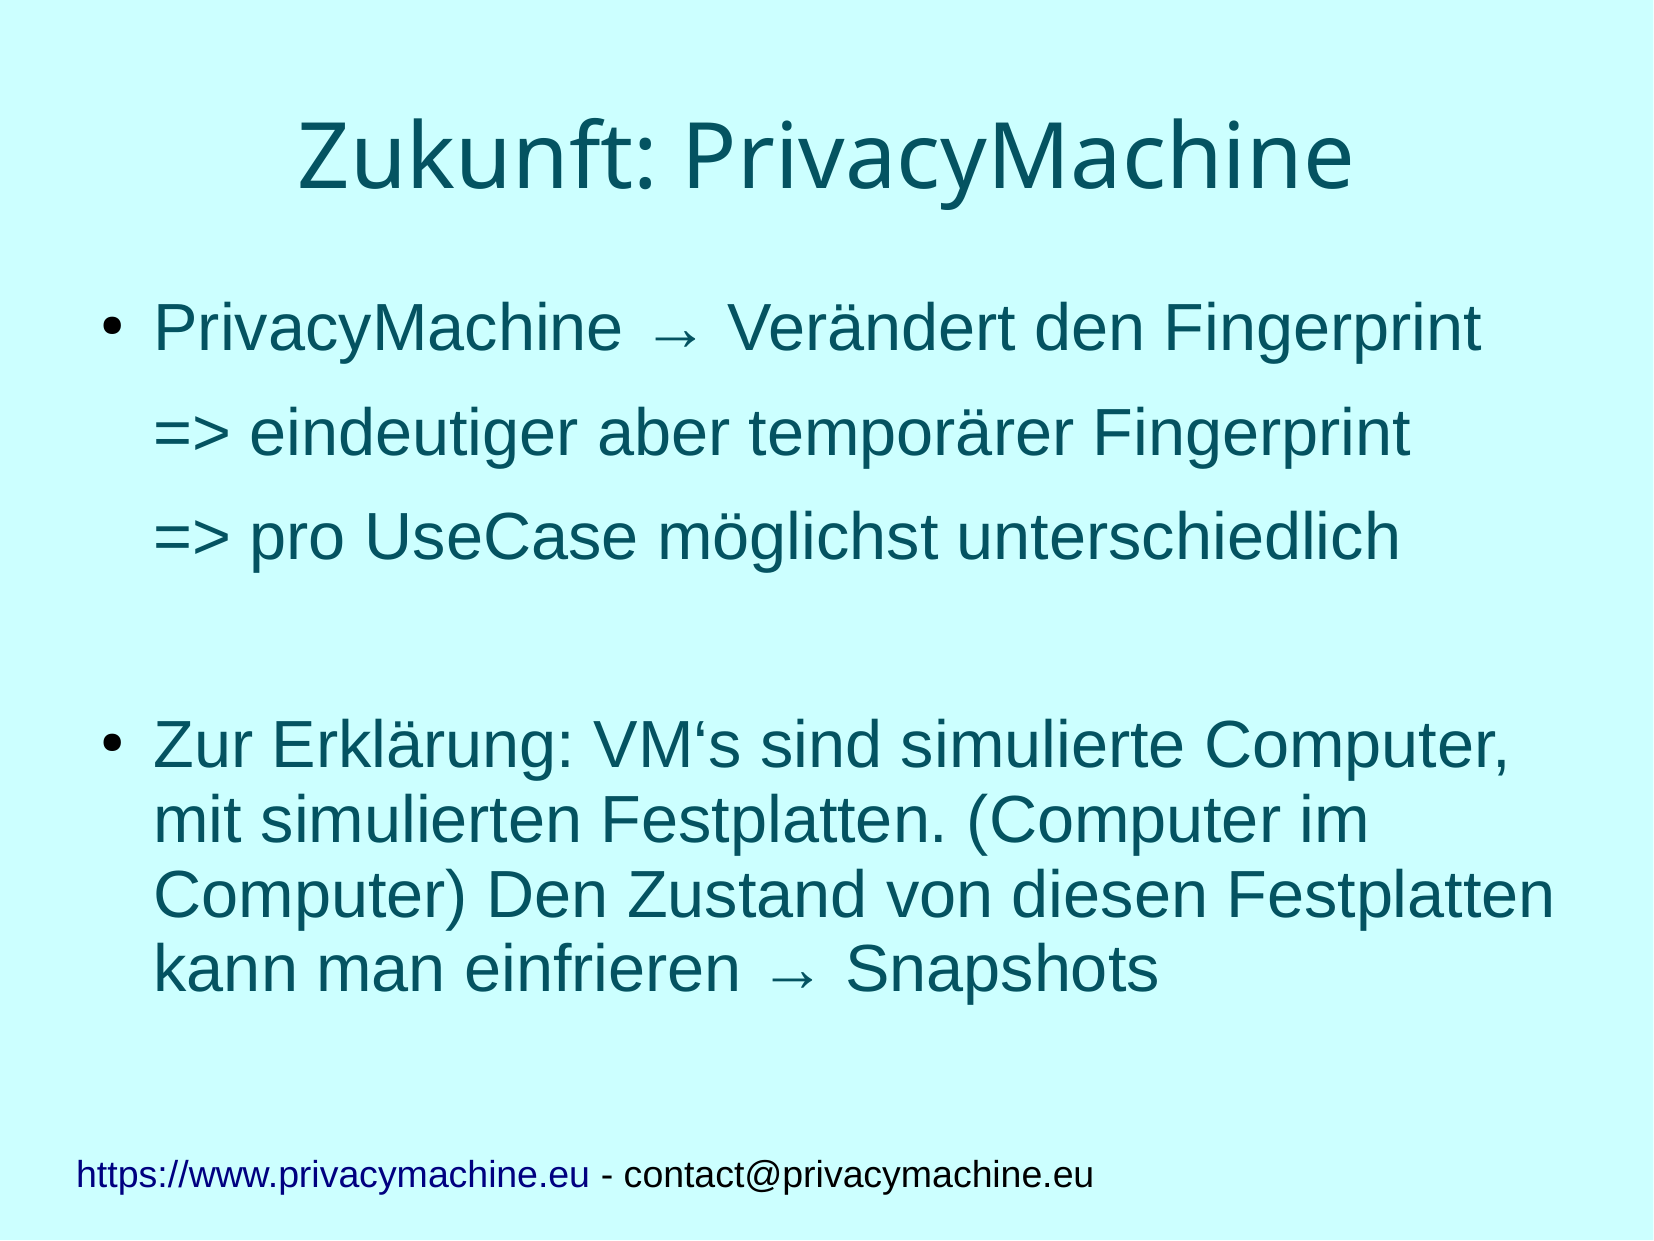

# Zukunft: PrivacyMachine
PrivacyMachine → Verändert den Fingerprint
=> eindeutiger aber temporärer Fingerprint
=> pro UseCase möglichst unterschiedlich
Zur Erklärung: VM‘s sind simulierte Computer, mit simulierten Festplatten. (Computer im Computer) Den Zustand von diesen Festplatten kann man einfrieren → Snapshots
https://www.privacymachine.eu - contact@privacymachine.eu